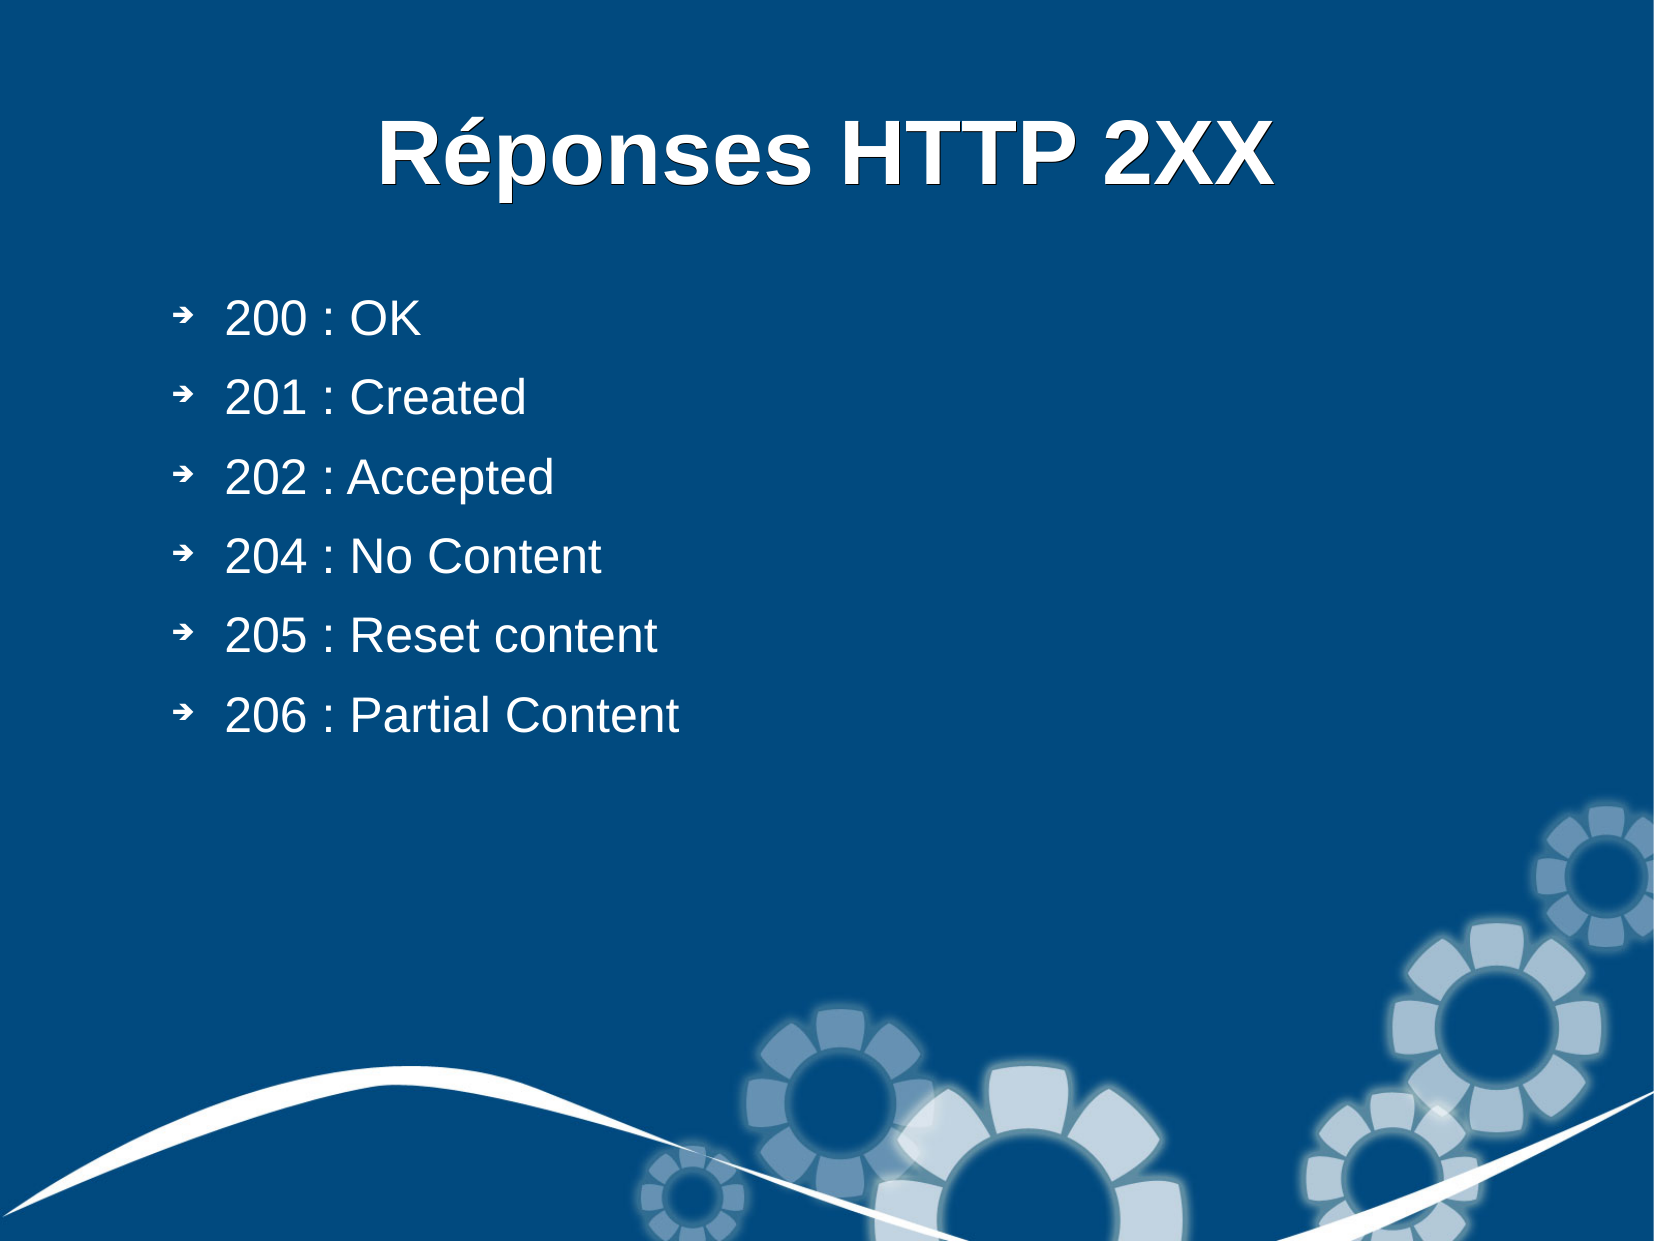

# Réponses HTTP 2XX
200 : OK
201 : Created
202 : Accepted
204 : No Content
205 : Reset content
206 : Partial Content